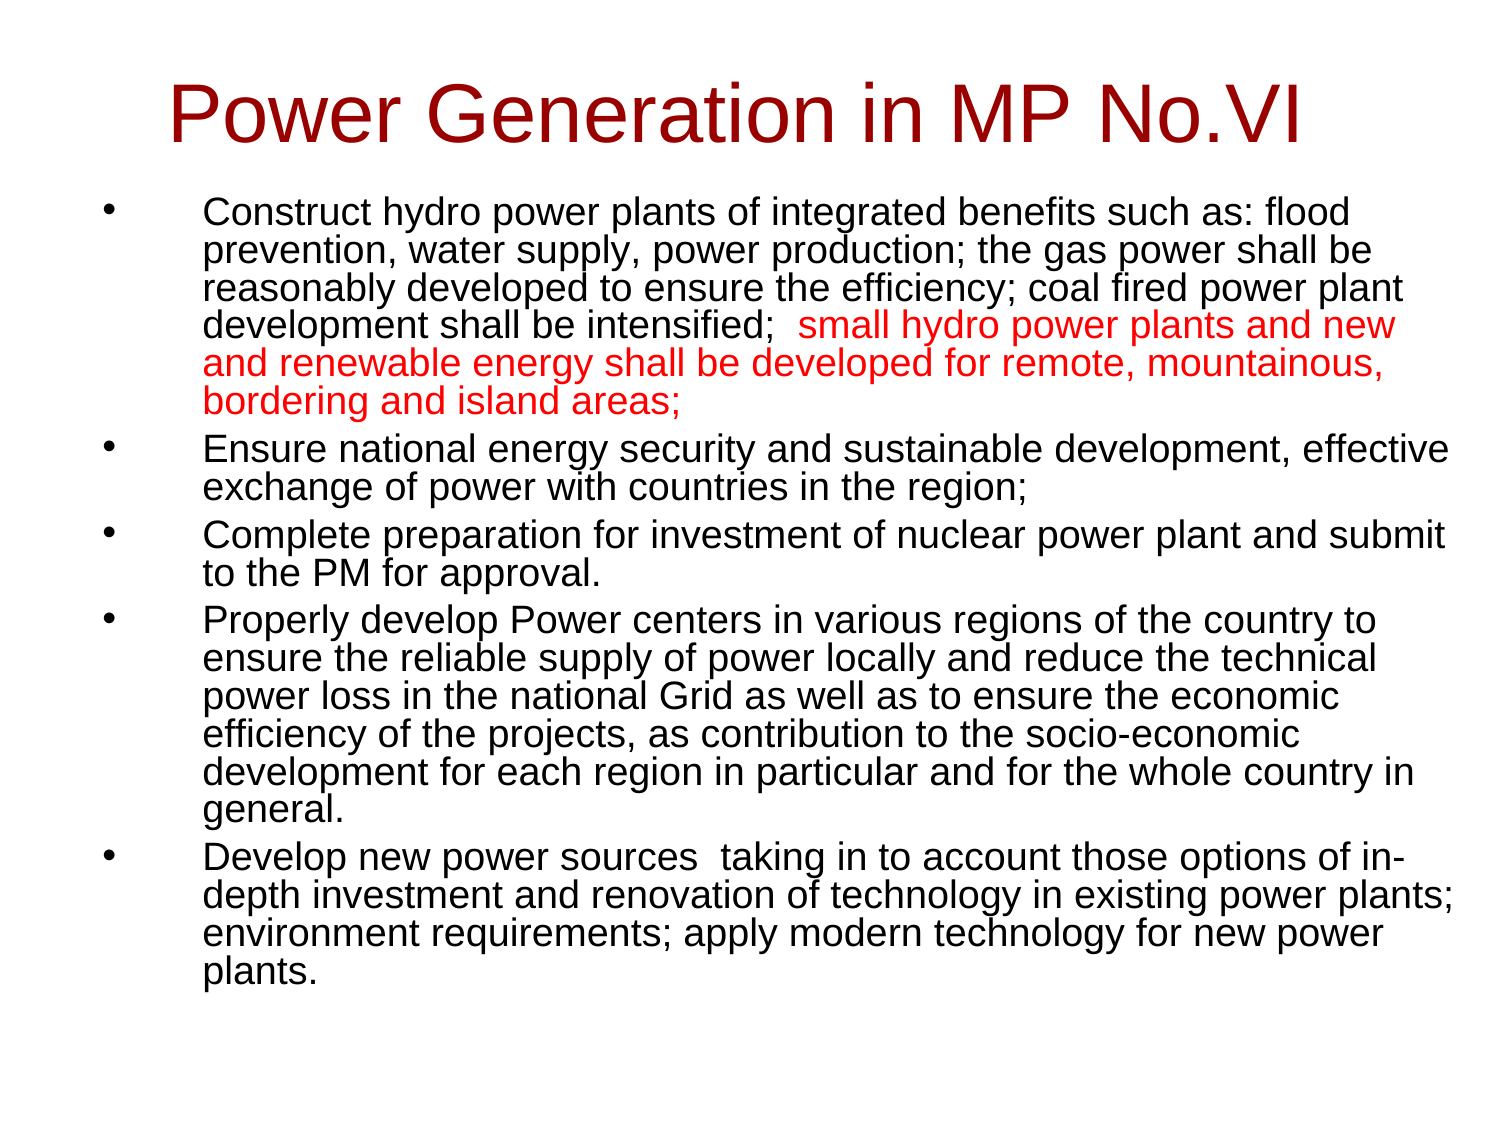

# Power Generation in MP No.VI
Construct hydro power plants of integrated benefits such as: flood prevention, water supply, power production; the gas power shall be reasonably developed to ensure the efficiency; coal fired power plant development shall be intensified; small hydro power plants and new and renewable energy shall be developed for remote, mountainous, bordering and island areas;
Ensure national energy security and sustainable development, effective exchange of power with countries in the region;
Complete preparation for investment of nuclear power plant and submit to the PM for approval.
Properly develop Power centers in various regions of the country to ensure the reliable supply of power locally and reduce the technical power loss in the national Grid as well as to ensure the economic efficiency of the projects, as contribution to the socio-economic development for each region in particular and for the whole country in general.
Develop new power sources taking in to account those options of in-depth investment and renovation of technology in existing power plants; environment requirements; apply modern technology for new power plants.